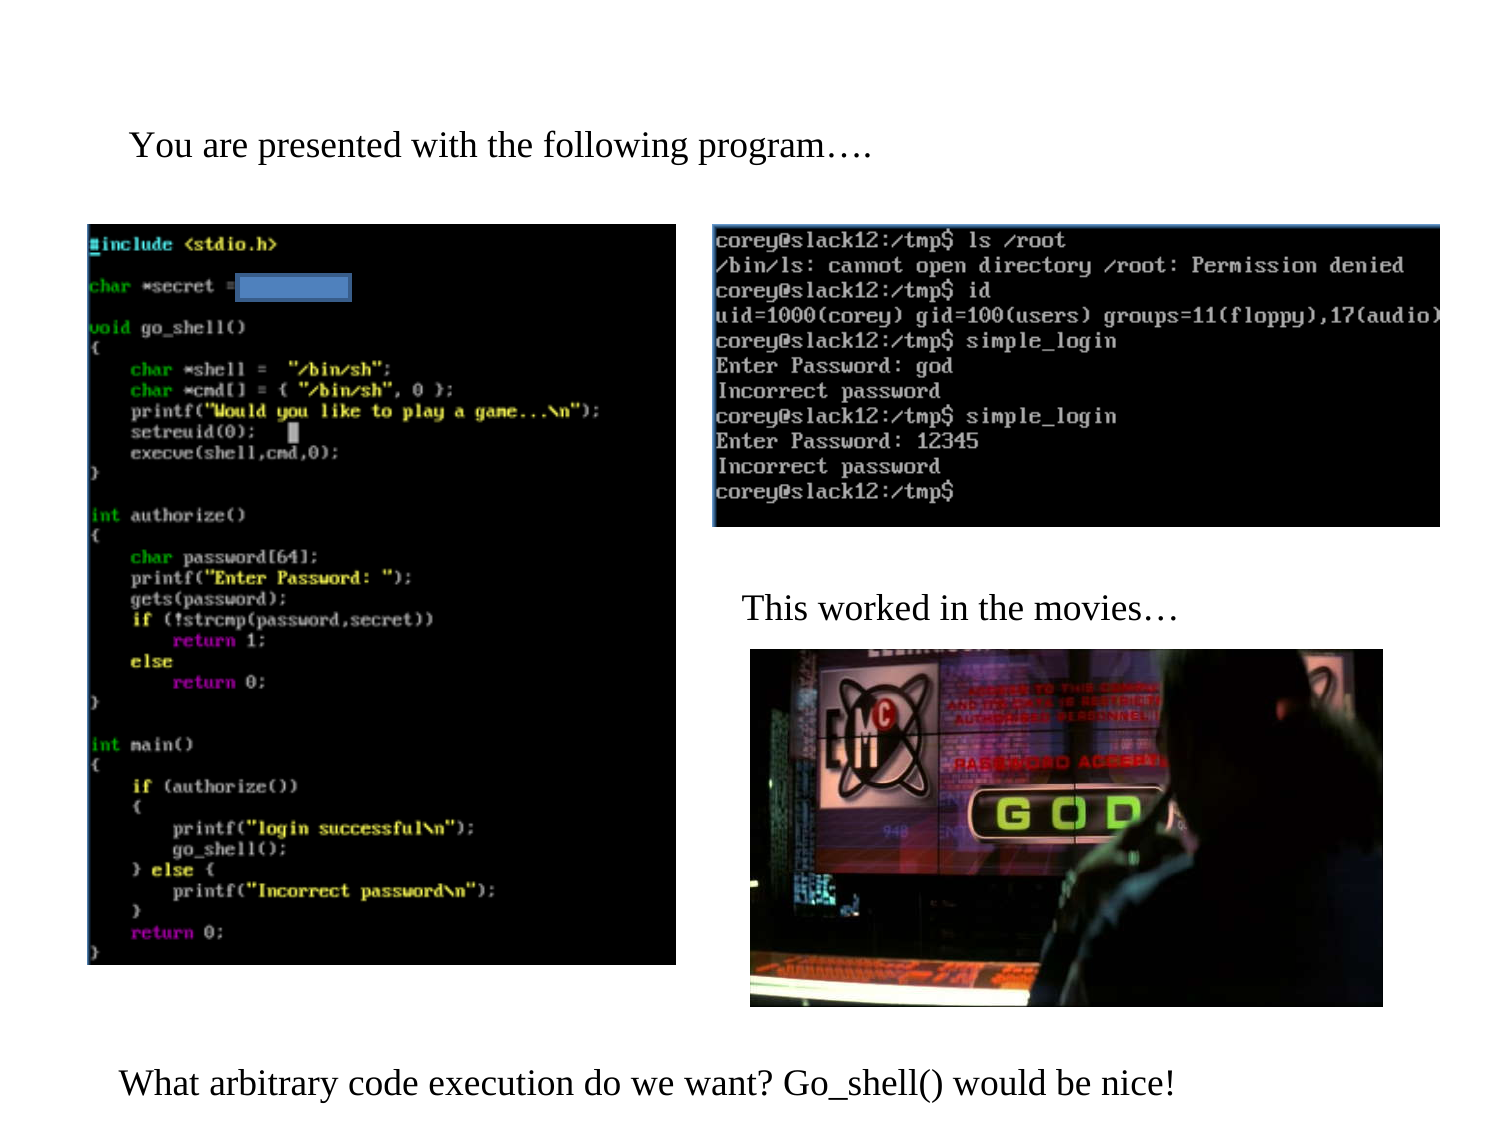

You are presented with the following program….
This worked in the movies…
What arbitrary code execution do we want? Go_shell() would be nice!